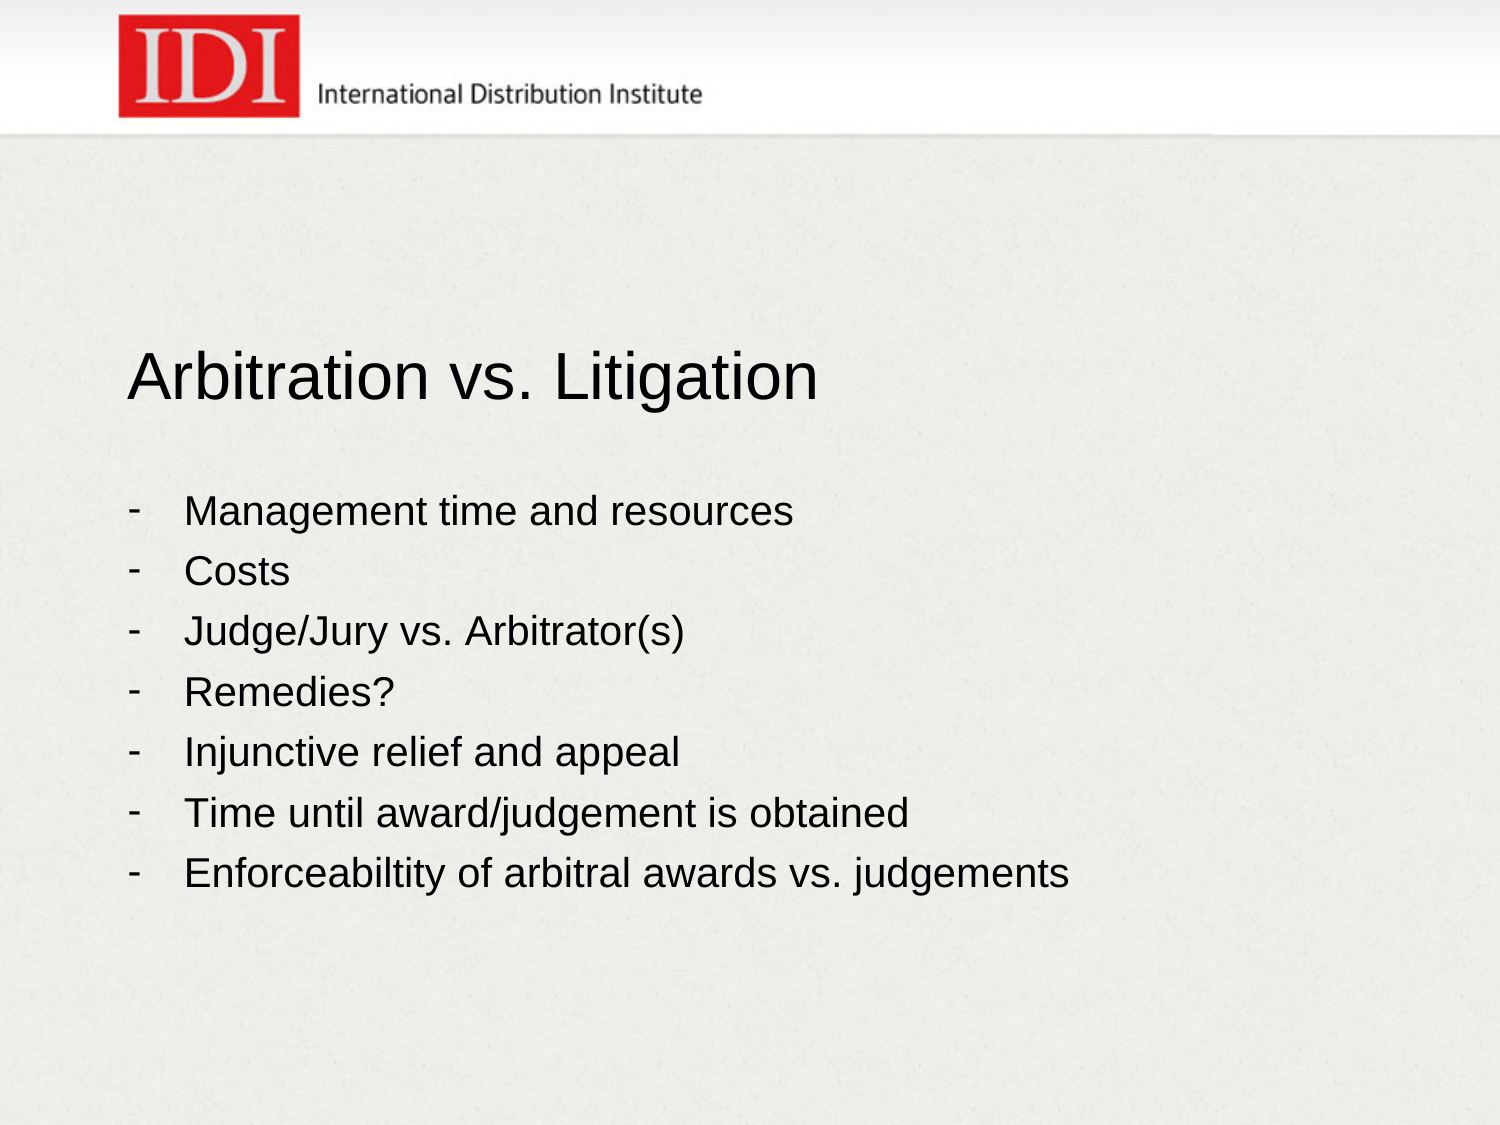

#
Arbitration vs. Litigation
Management time and resources
Costs
Judge/Jury vs. Arbitrator(s)
Remedies?
Injunctive relief and appeal
Time until award/judgement is obtained
Enforceabiltity of arbitral awards vs. judgements